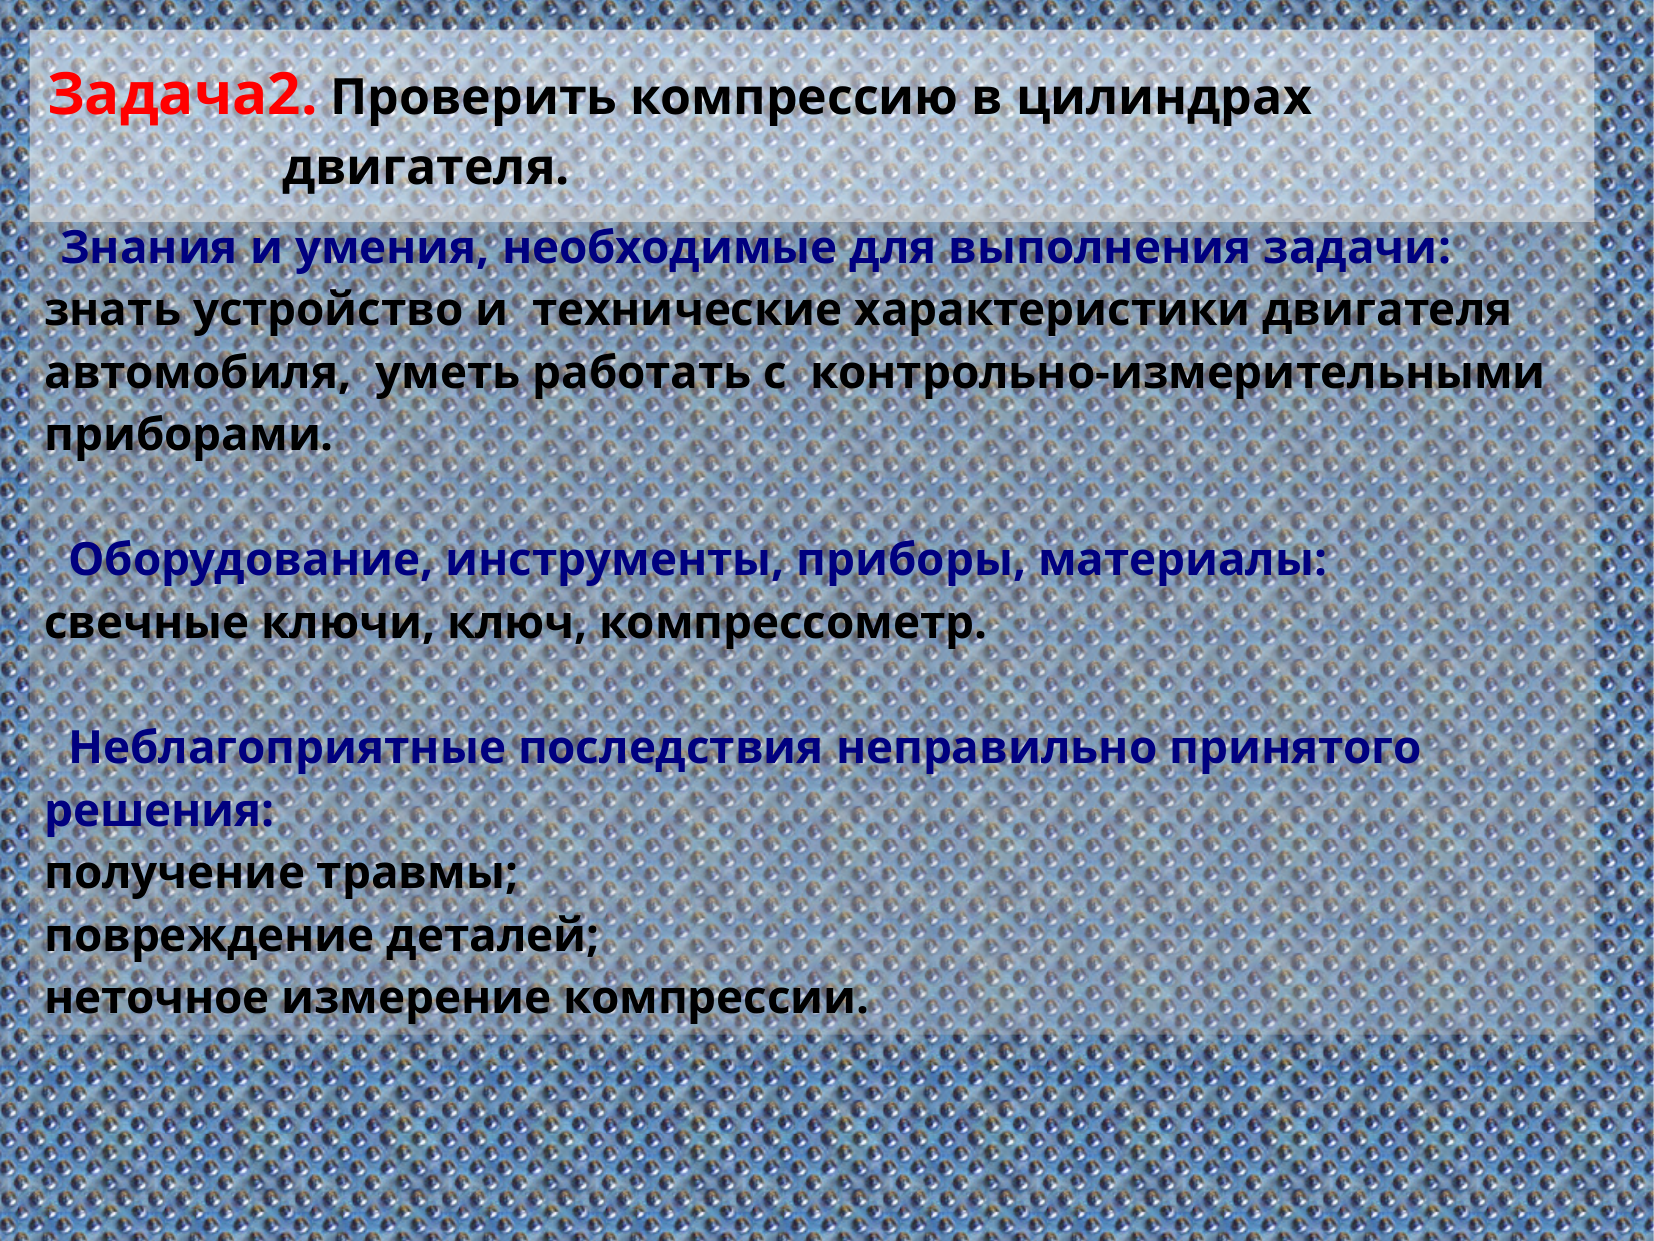

# Задача2. Проверить компрессию в цилиндрах двигателя.
 Знания и умения, необходимые для выполнения задачи: знать устройство и технические характеристики двигателя автомобиля, уметь работать с контрольно-измерительными приборами.
 Оборудование, инструменты, приборы, материалы:
свечные ключи, ключ, компрессометр.
 Неблагоприятные последствия неправильно принятого решения:
получение травмы;
повреждение деталей;
неточное измерение компрессии.